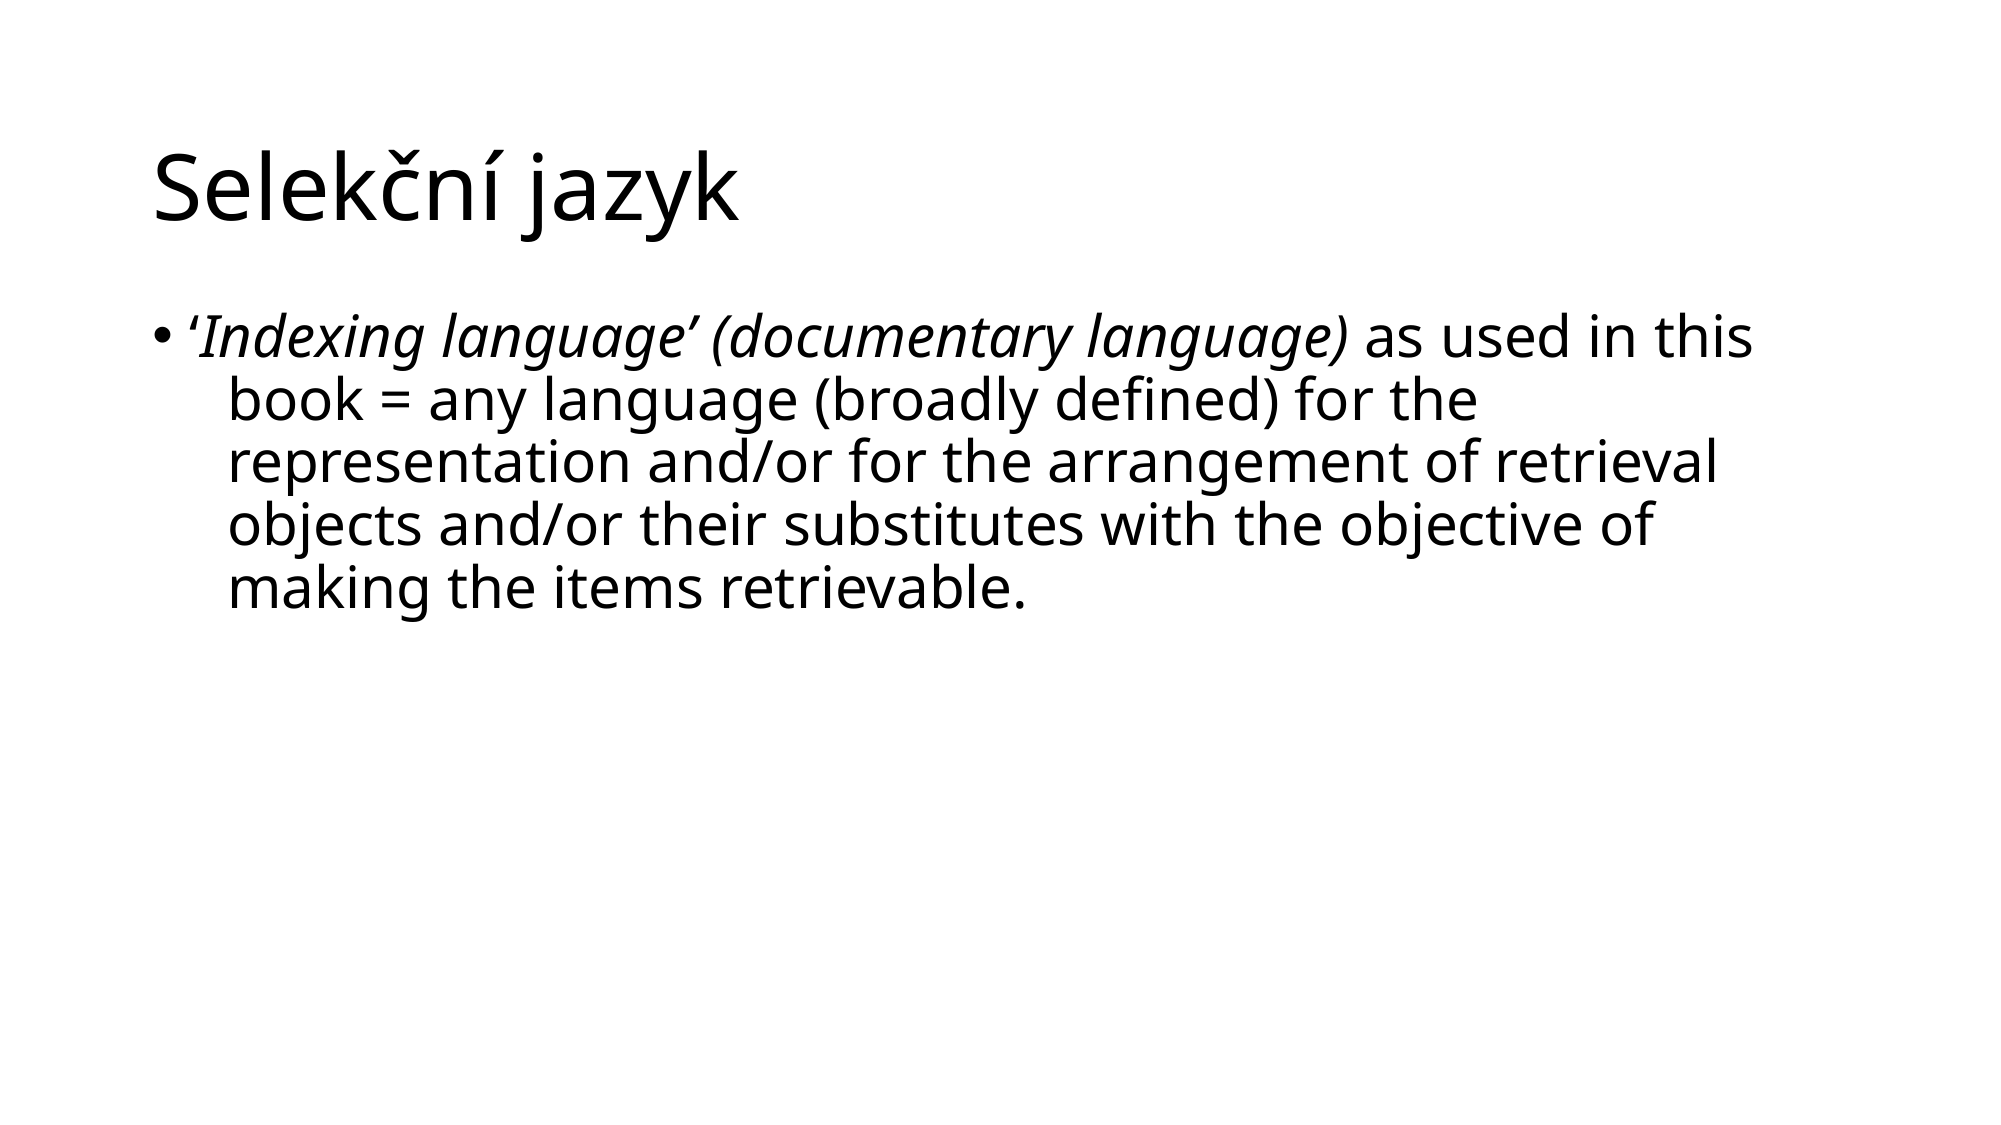

# Selekční jazyk
‘Indexing language’ (documentary language) as used in this book = any language (broadly defined) for the representation and/or for the arrangement of retrieval objects and/or their substitutes with the objective of making the items retrievable.